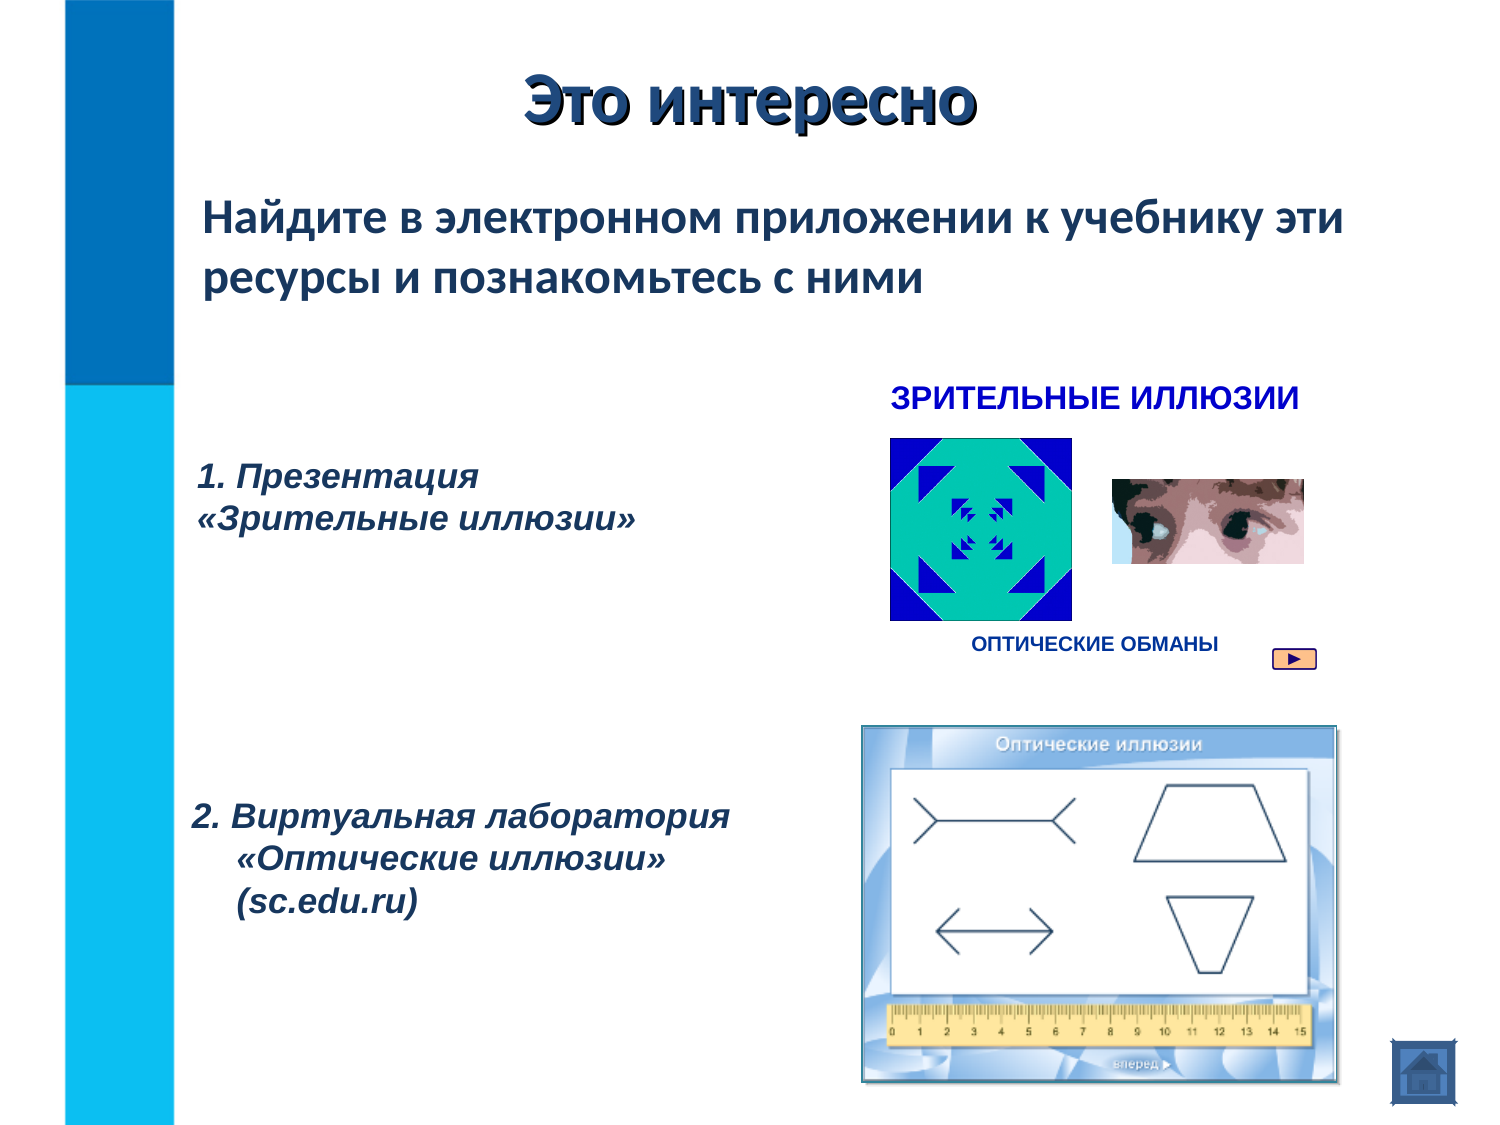

# Это интересно
Найдите в электронном приложении к учебнику эти ресурсы и познакомьтесь с ними
 Презентация
«Зрительные иллюзии»
2. Виртуальная лаборатория «Оптические иллюзии» (sc.edu.ru)